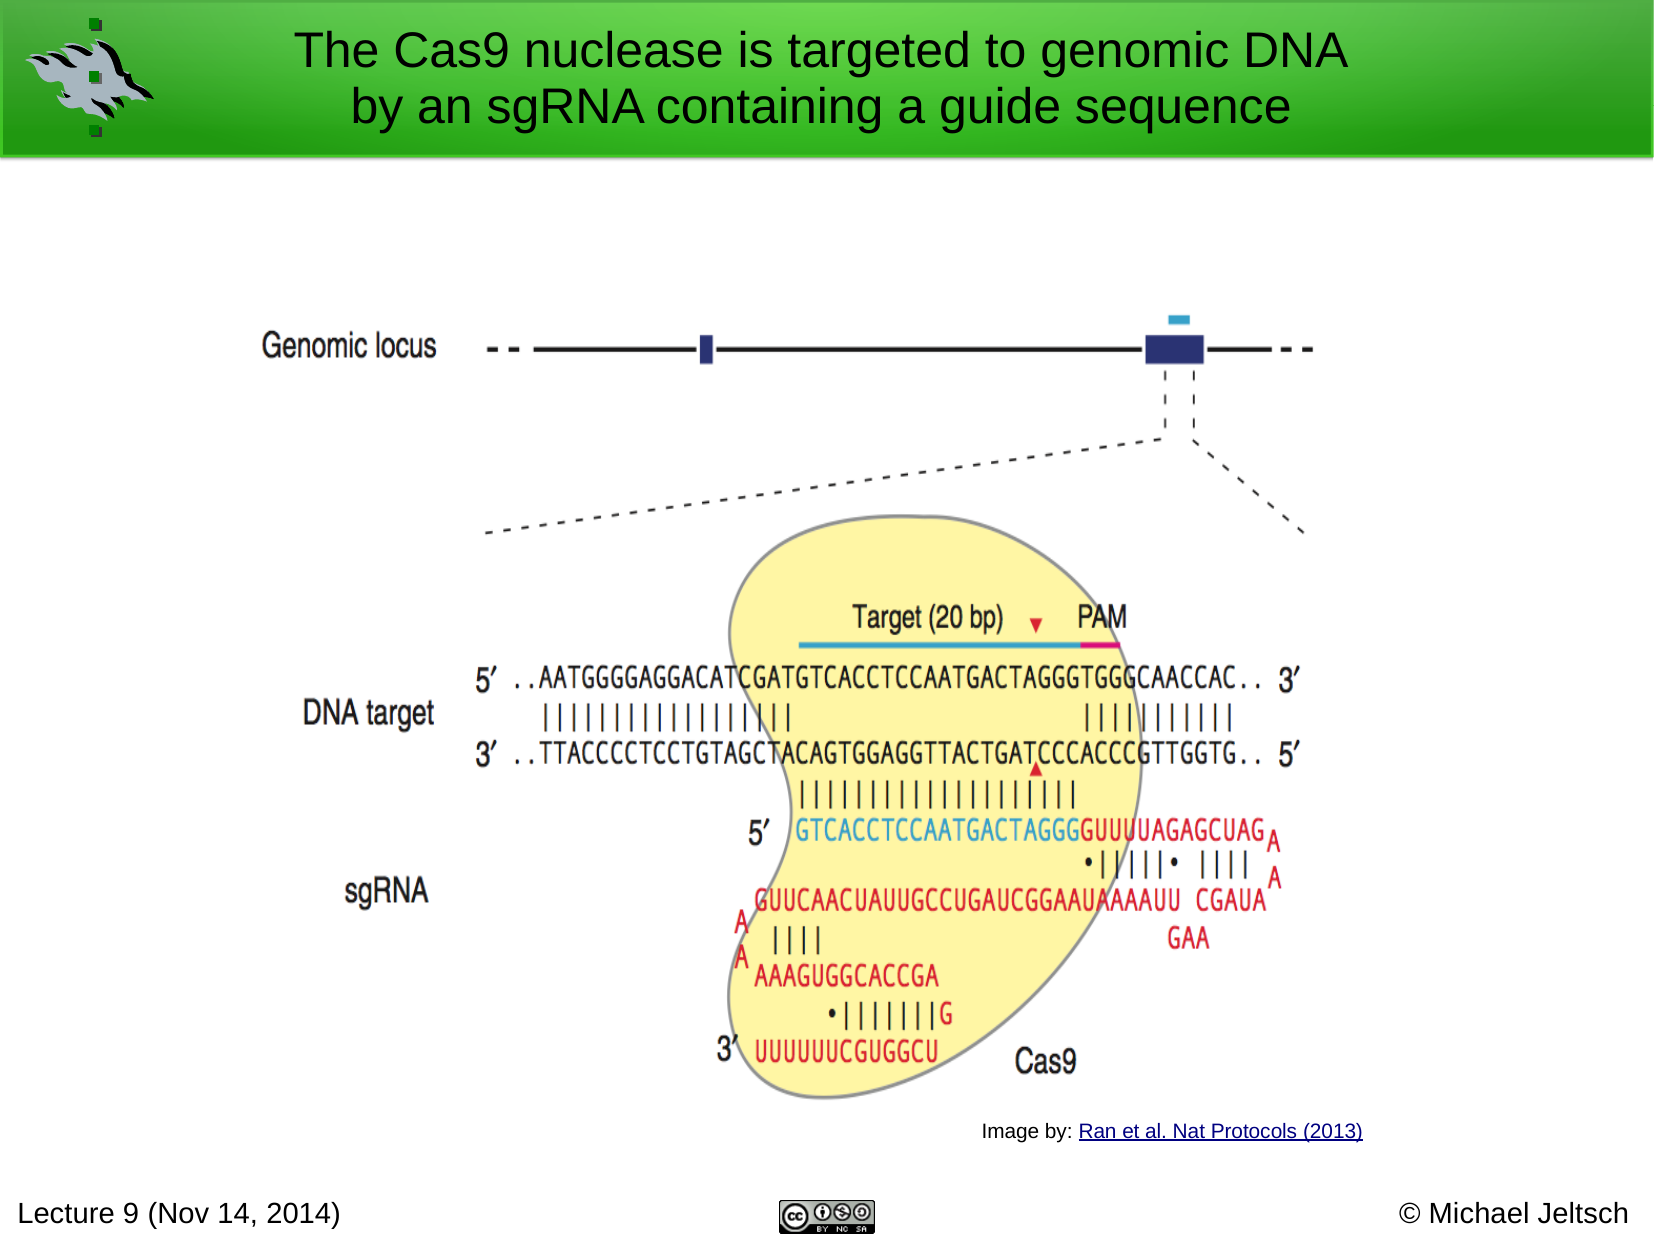

The Cas9 nuclease is targeted to genomic DNA
by an sgRNA containing a guide sequence
Image by: Ran et al. Nat Protocols (2013)